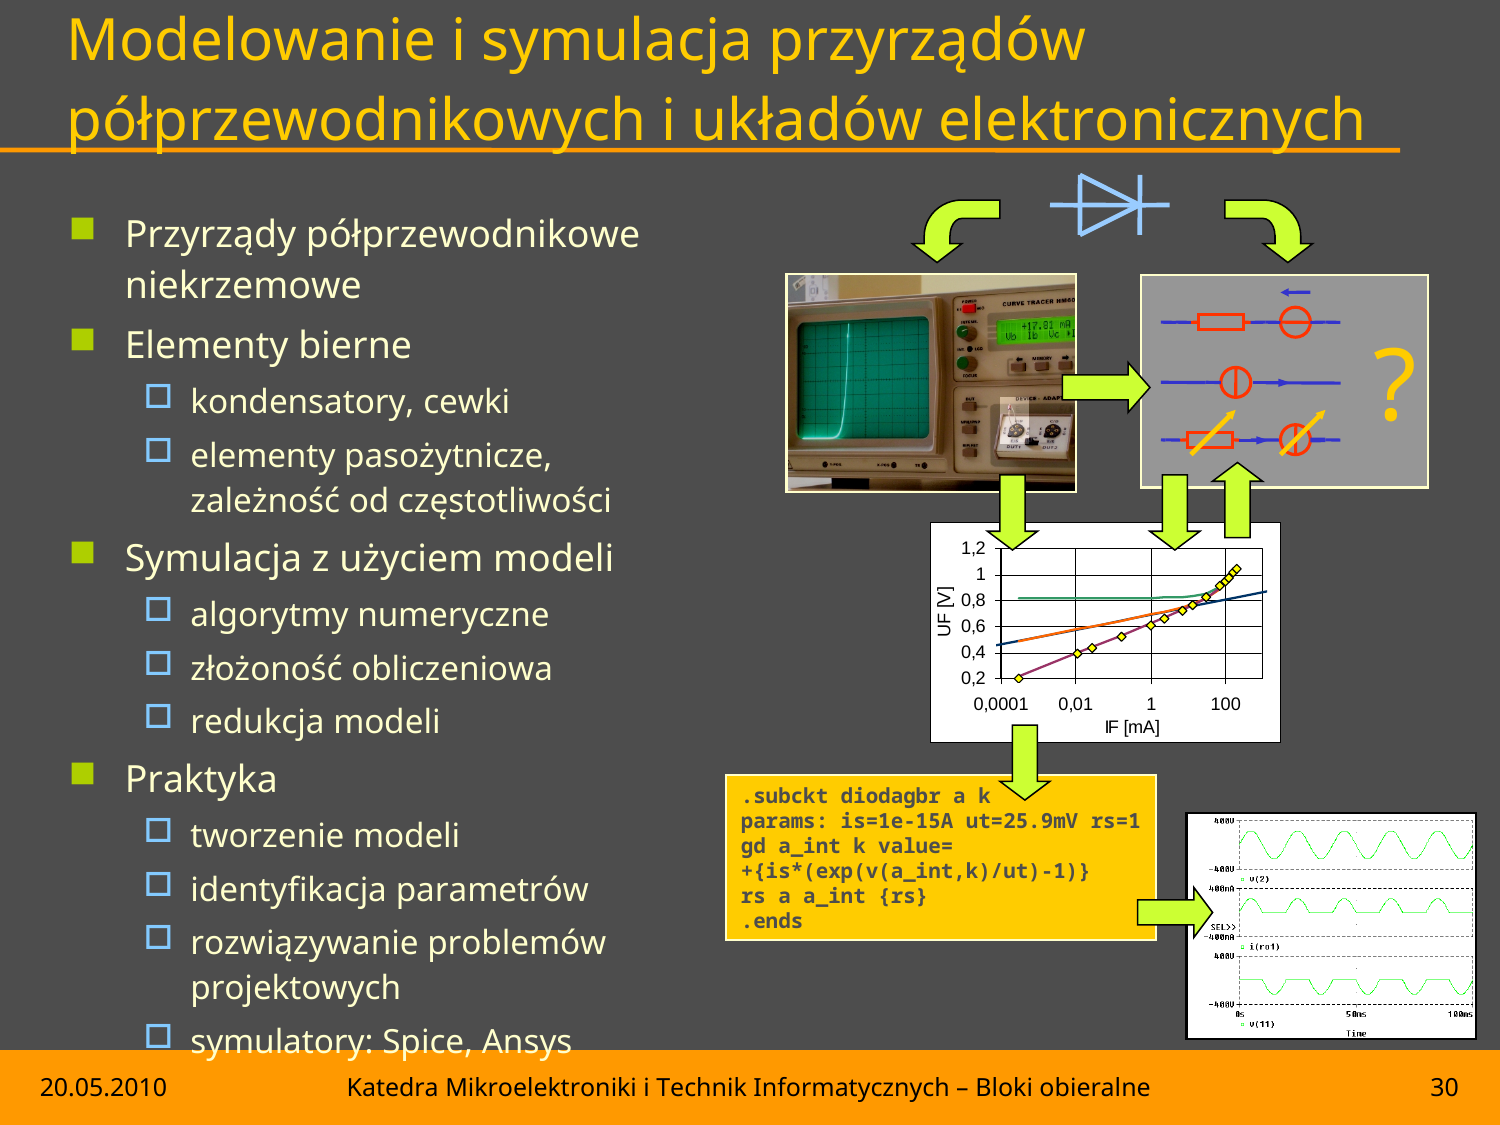

# Modelowanie i symulacja przyrządów półprzewodnikowych i układów elektronicznych
Przyrządy półprzewodnikowe niekrzemowe
Elementy bierne
kondensatory, cewki
elementy pasożytnicze, zależność od częstotliwości
Symulacja z użyciem modeli
algorytmy numeryczne
złożoność obliczeniowa
redukcja modeli
Praktyka
tworzenie modeli
identyfikacja parametrów
rozwiązywanie problemów projektowych
symulatory: Spice, Ansys
?
.subckt diodagbr a k
params: is=1e-15A ut=25.9mV rs=1
gd a_int k value=
+{is*(exp(v(a_int,k)/ut)-1)}
rs a a_int {rs}
.ends
20.05.2010
Katedra Mikroelektroniki i Technik Informatycznych – Bloki obieralne
30